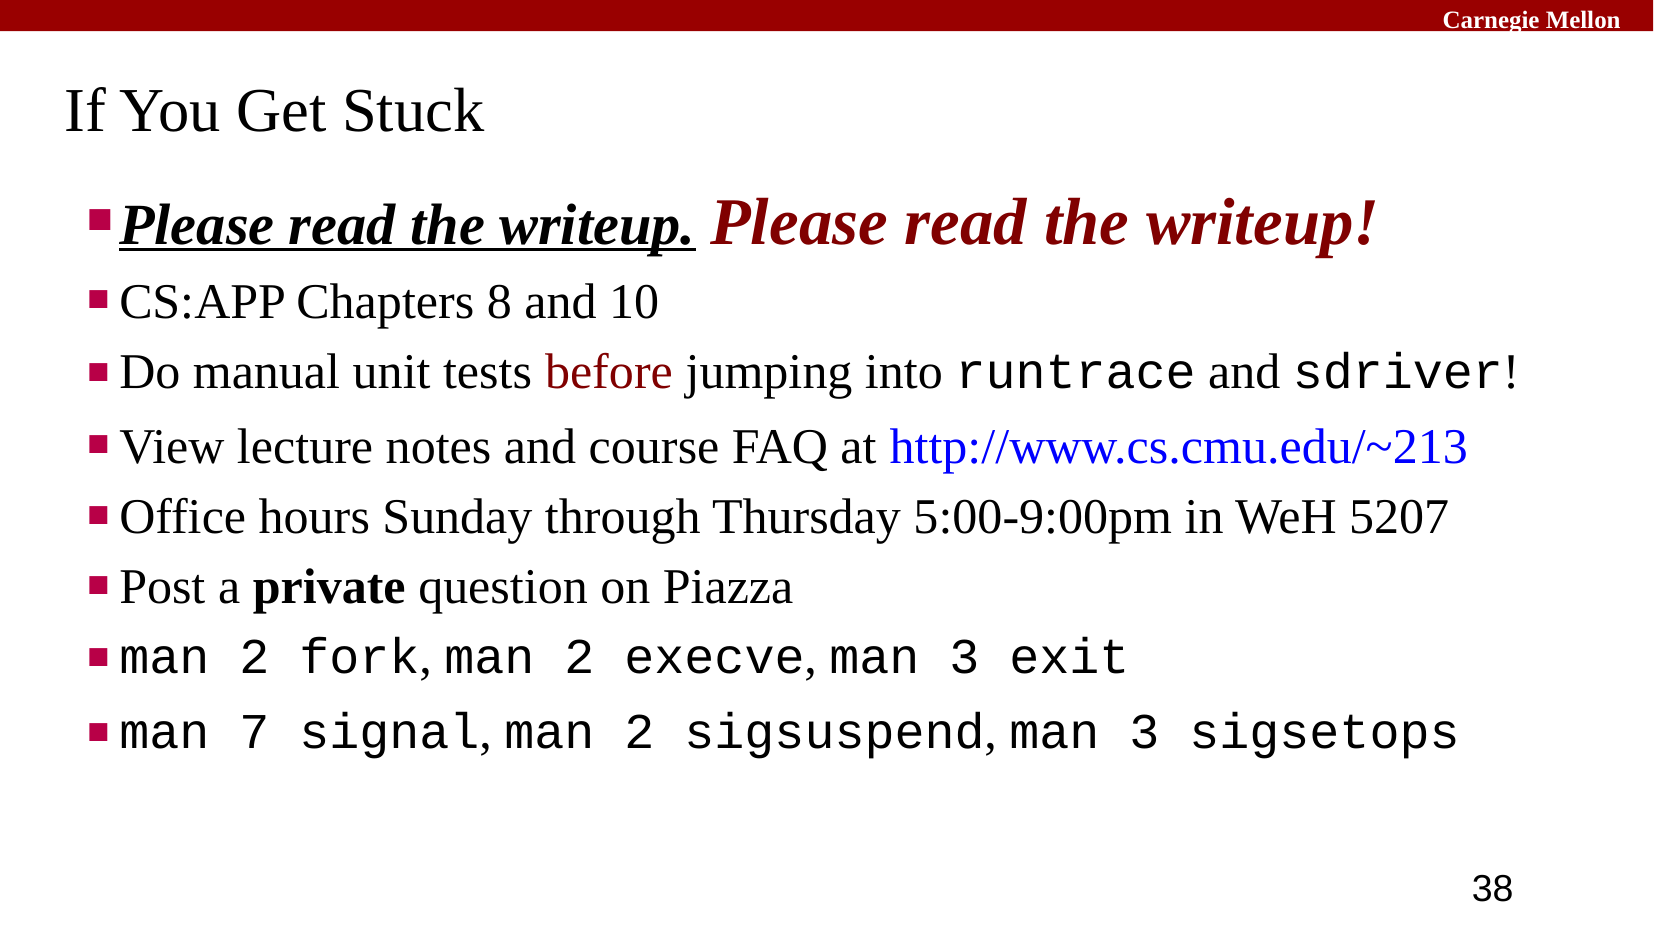

# If You Get Stuck
Please read the writeup. Please read the writeup!
CS:APP Chapters 8 and 10
Do manual unit tests before jumping into runtrace and sdriver!
View lecture notes and course FAQ at http://www.cs.cmu.edu/~213
Office hours Sunday through Thursday 5:00-9:00pm in WeH 5207
Post a private question on Piazza
man 2 fork, man 2 execve, man 3 exit
man 7 signal, man 2 sigsuspend, man 3 sigsetops